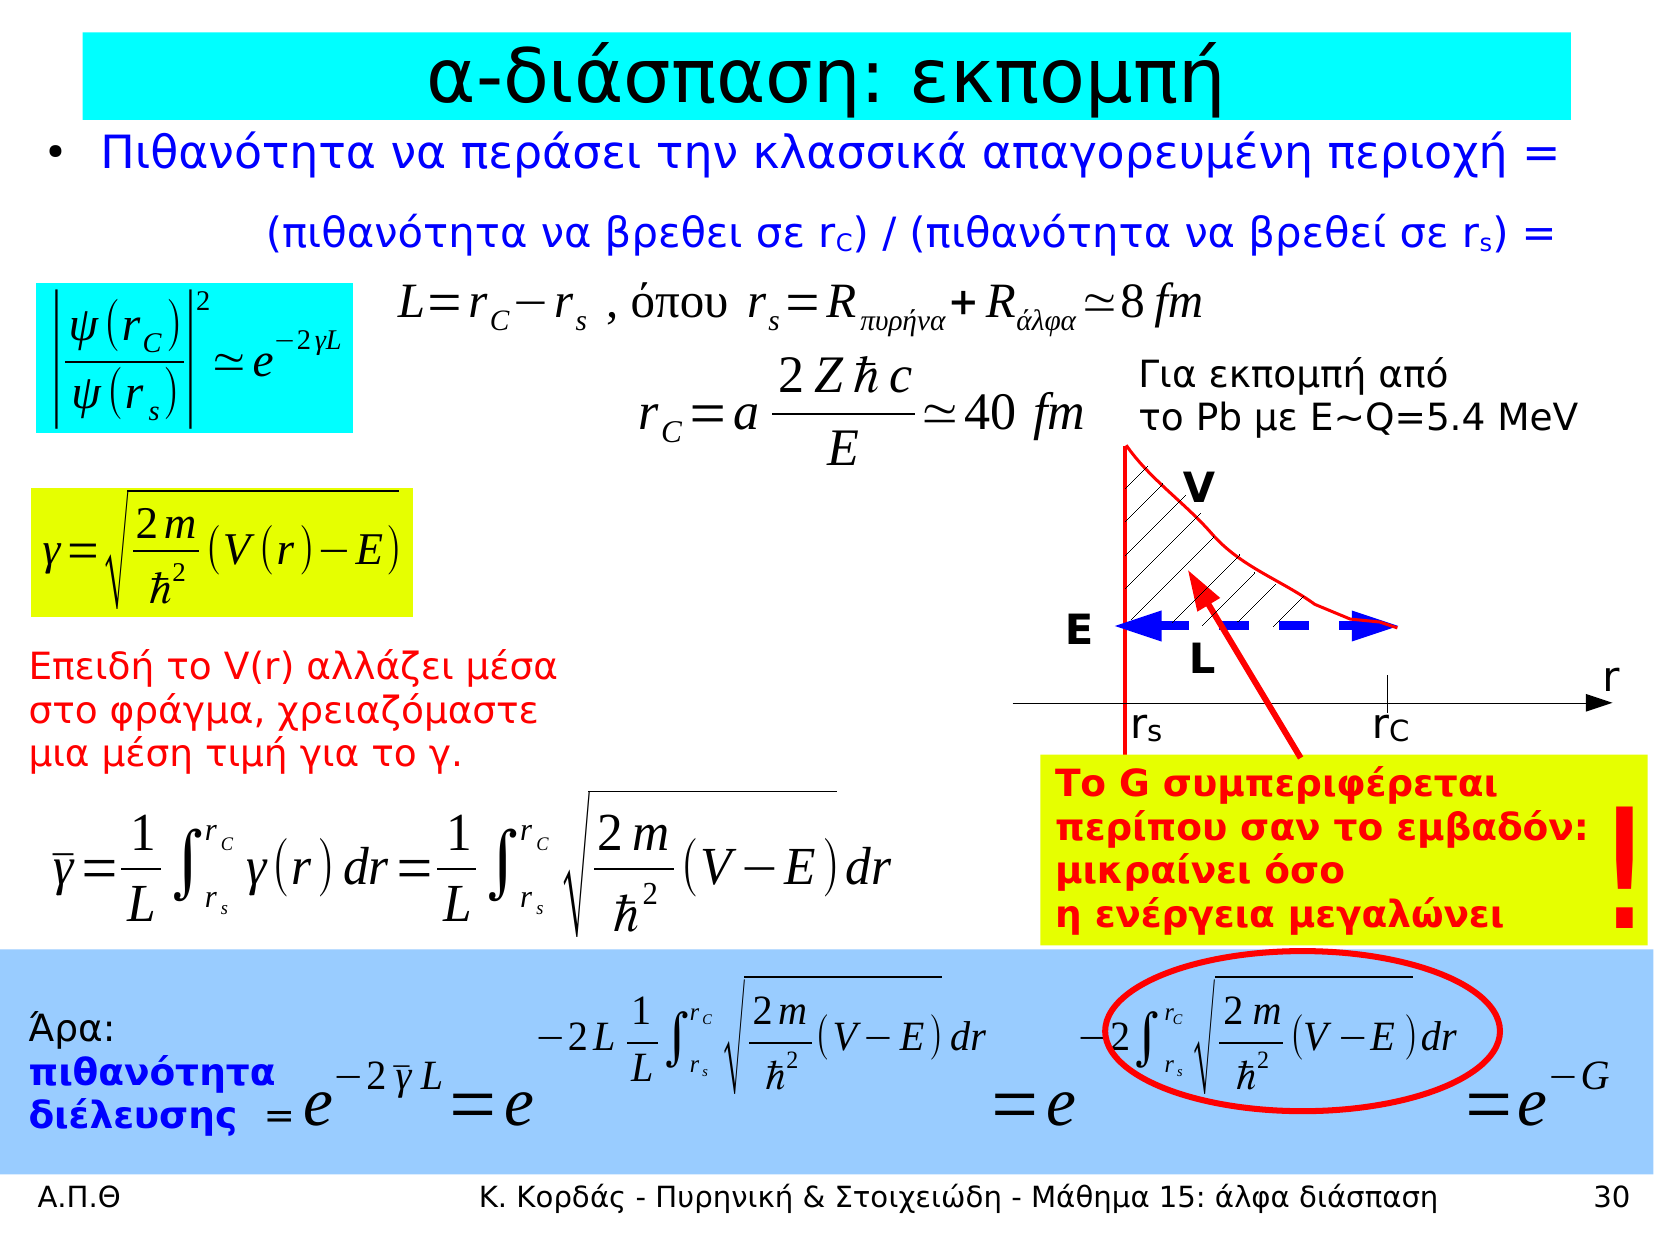

α-διάσπαση: εκπομπή
# Πιθανότητα να περάσει την κλασσικά απαγορευμένη περιοχή =
(πιθανότητα να βρεθει σε rC) / (πιθανότητα να βρεθεί σε rs) =
Για εκπομπή από
το Pb με Ε~Q=5.4 MeV
V
Ε
L
Επειδή το V(r) αλλάζει μέσα
στο φράγμα, χρειαζόμαστε
μια μέση τιμή για το γ.
r
rs
rC
Το G συμπεριφέρεται
περίπου σαν το εμβαδόν:
μικραίνει όσο
η ενέργεια μεγαλώνει
!
Άρα:
πιθανότητα
διέλευσης =
Α.Π.Θ
Κ. Κορδάς - Πυρηνική & Στοιχειώδη - Μάθημα 15: άλφα διάσπαση
30